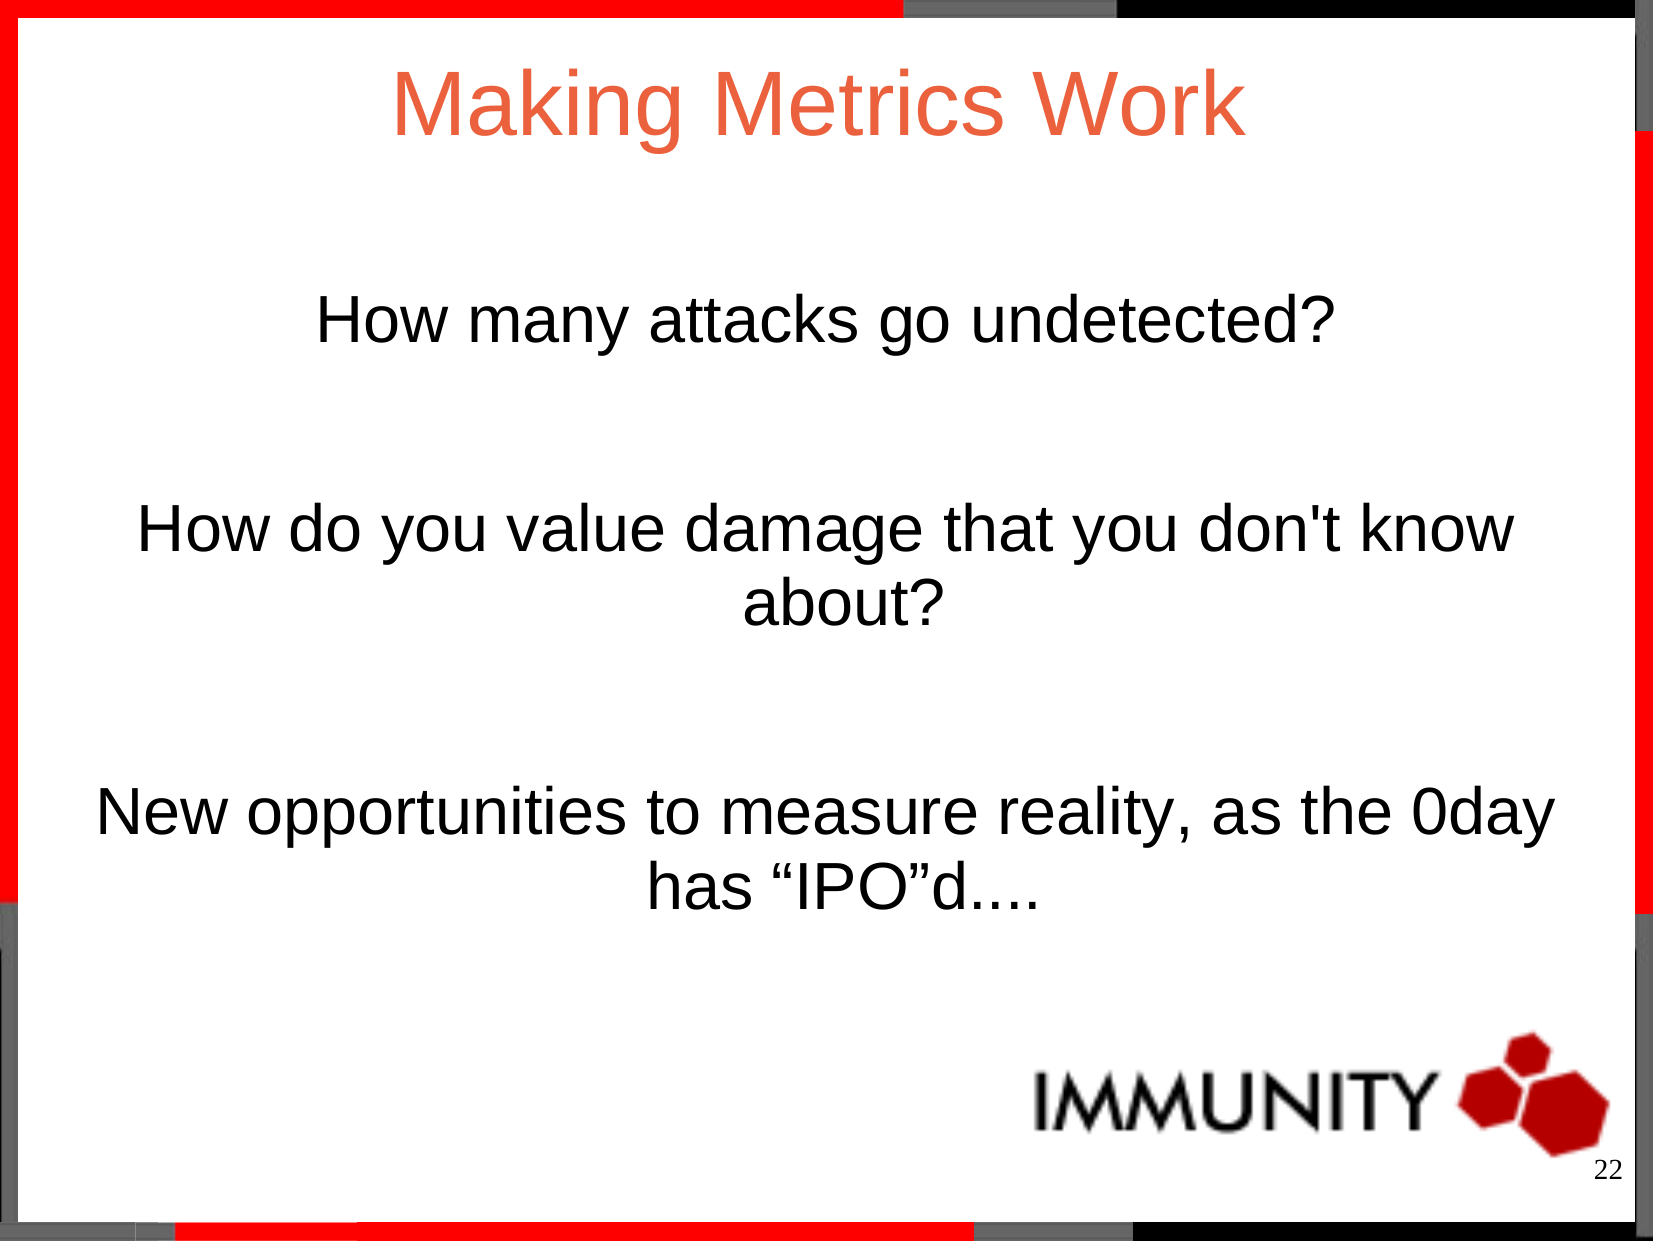

# Making Metrics Work
How many attacks go undetected?
How do you value damage that you don't know about?
New opportunities to measure reality, as the 0day has “IPO”d....